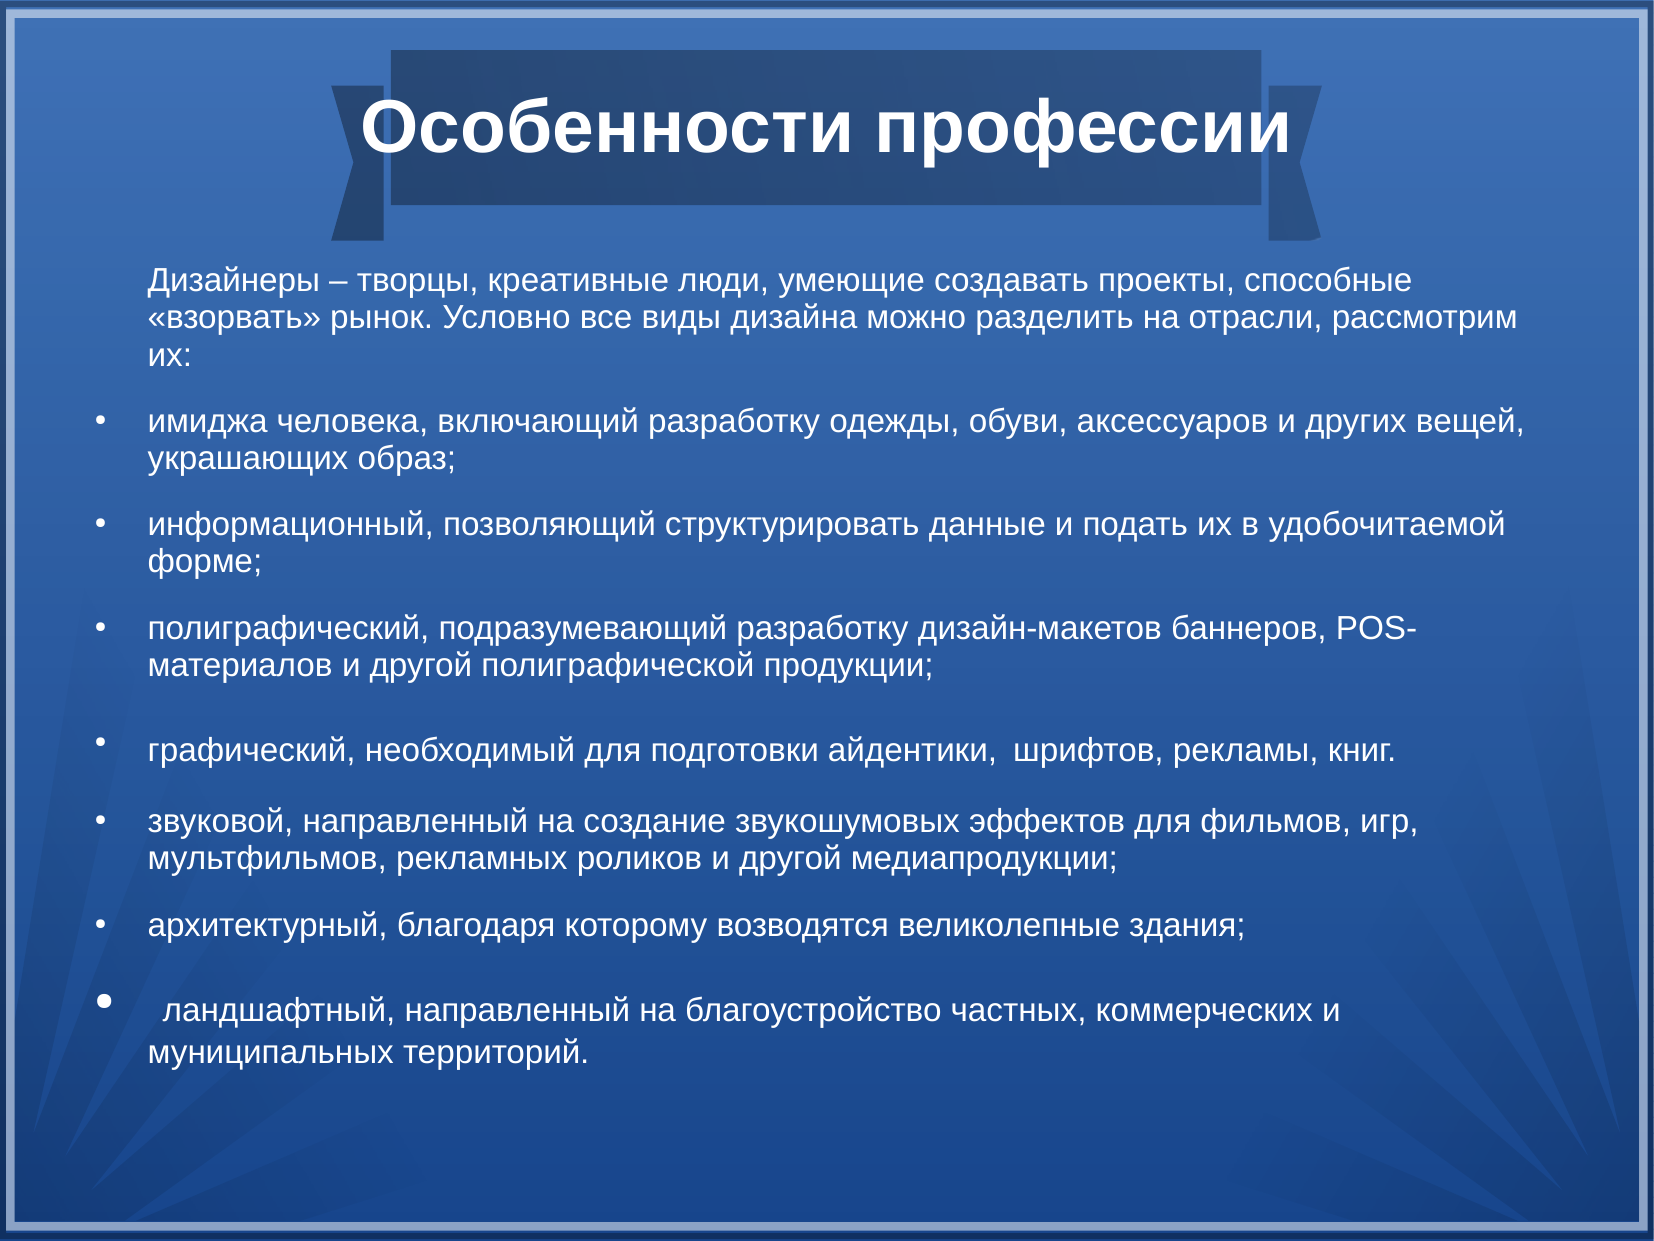

# Особенности профессии
Дизайнеры – творцы, креативные люди, умеющие создавать проекты, способные «взорвать» рынок. Условно все виды дизайна можно разделить на отрасли, рассмотрим их:
имиджа человека, включающий разработку одежды, обуви, аксессуаров и других вещей, украшающих образ;
информационный, позволяющий структурировать данные и подать их в удобочитаемой форме;
полиграфический, подразумевающий разработку дизайн-макетов баннеров, POS-материалов и другой полиграфической продукции;
графический, необходимый для подготовки айдентики, шрифтов, рекламы, книг.
звуковой, направленный на создание звукошумовых эффектов для фильмов, игр, мультфильмов, рекламных роликов и другой медиапродукции;
архитектурный, благодаря которому возводятся великолепные здания;
 ландшафтный, направленный на благоустройство частных, коммерческих и муниципальных территорий.